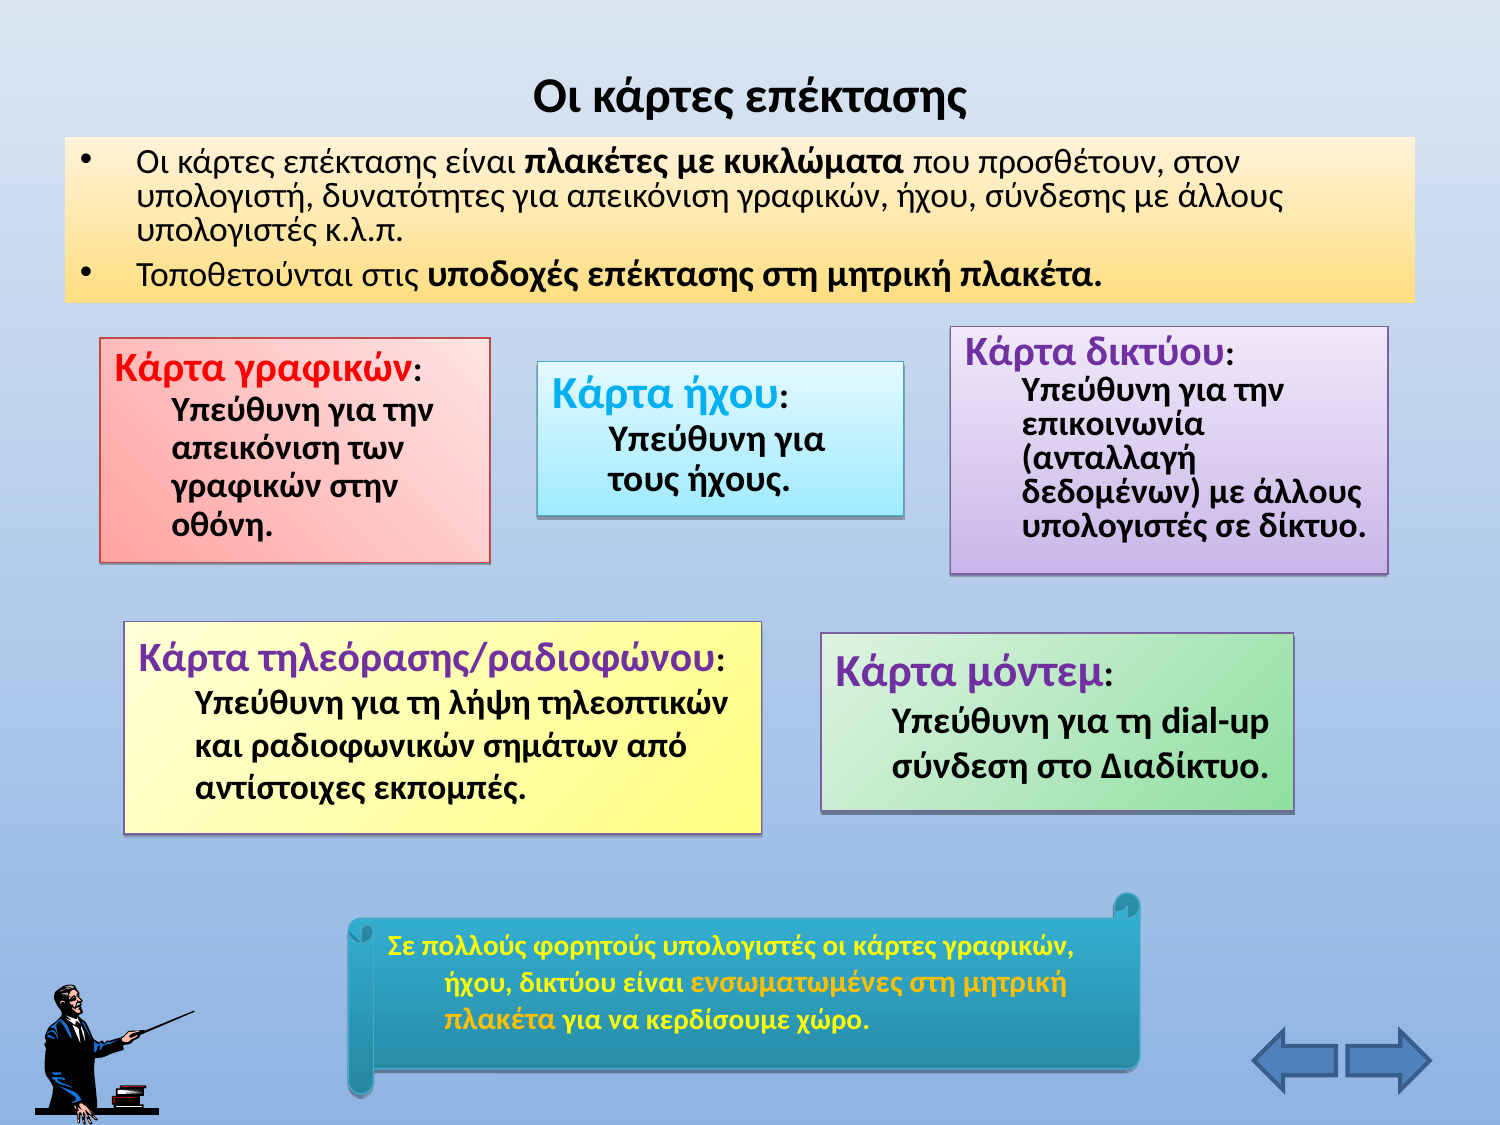

# Οι κάρτες επέκτασης
Οι κάρτες επέκτασης είναι πλακέτες με κυκλώματα που προσθέτουν, στον υπολογιστή, δυνατότητες για απεικόνιση γραφικών, ήχου, σύνδεσης με άλλους υπολογιστές κ.λ.π.
Τοποθετούνται στις υποδοχές επέκτασης στη μητρική πλακέτα.
Κάρτα δικτύου:
Υπεύθυνη για την επικοινωνία (ανταλλαγή δεδομένων) με άλλους υπολογιστές σε δίκτυο.
Κάρτα γραφικών: Υπεύθυνη για την απεικόνιση των γραφικών στην οθόνη.
Κάρτα ήχου: Υπεύθυνη για τους ήχους.
Κάρτα τηλεόρασης/ραδιοφώνου:
Υπεύθυνη για τη λήψη τηλεοπτικών και ραδιοφωνικών σημάτων από αντίστοιχες εκπομπές.
Κάρτα μόντεμ:
Υπεύθυνη για τη dial-up σύνδεση στο Διαδίκτυο.
Σε πολλούς φορητούς υπολογιστές οι κάρτες γραφικών, ήχου, δικτύου είναι ενσωματωμένες στη μητρική πλακέτα για να κερδίσουμε χώρο.